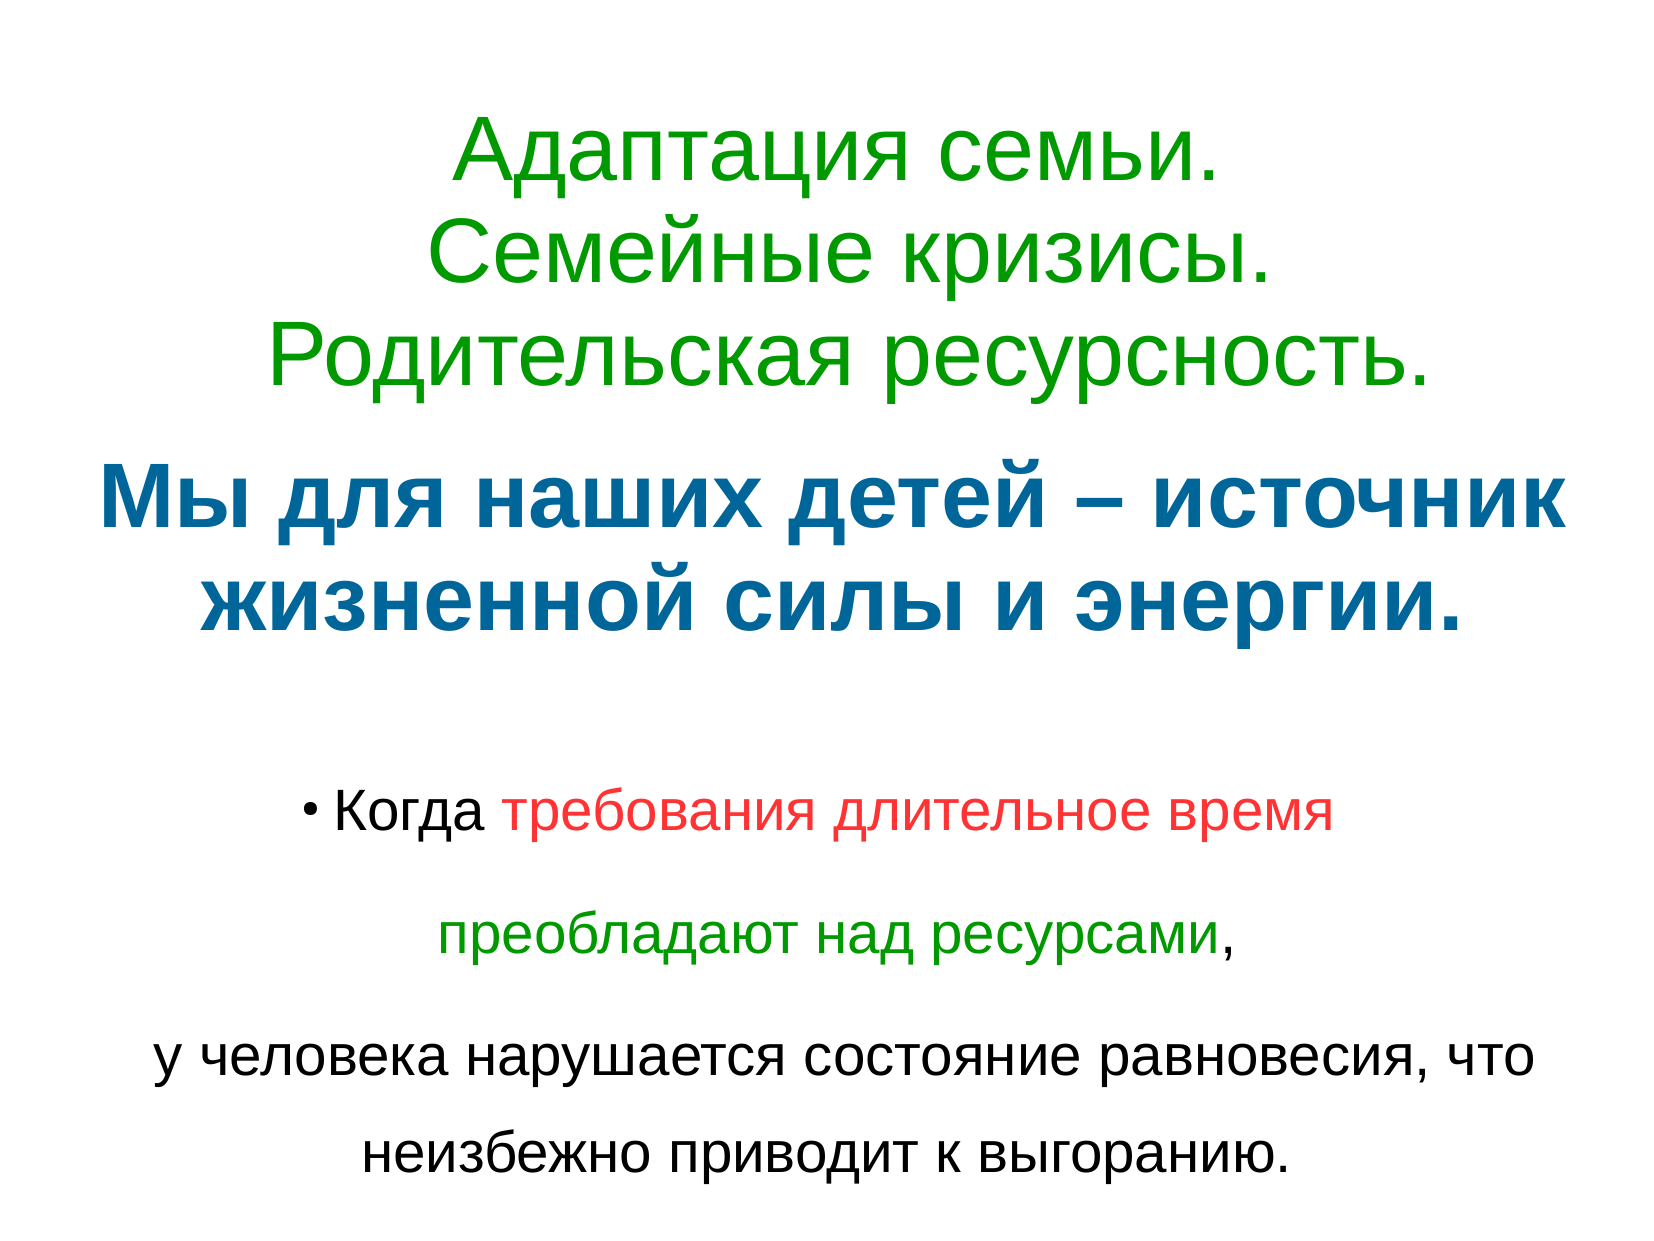

# Адаптация семьи. Семейные кризисы. Родительская ресурсность.
Мы для наших детей – источник жизненной силы и энергии.
 Когда требования длительное время
преобладают над ресурсами,
 у человека нарушается состояние равновесия, что неизбежно приводит к выгоранию.